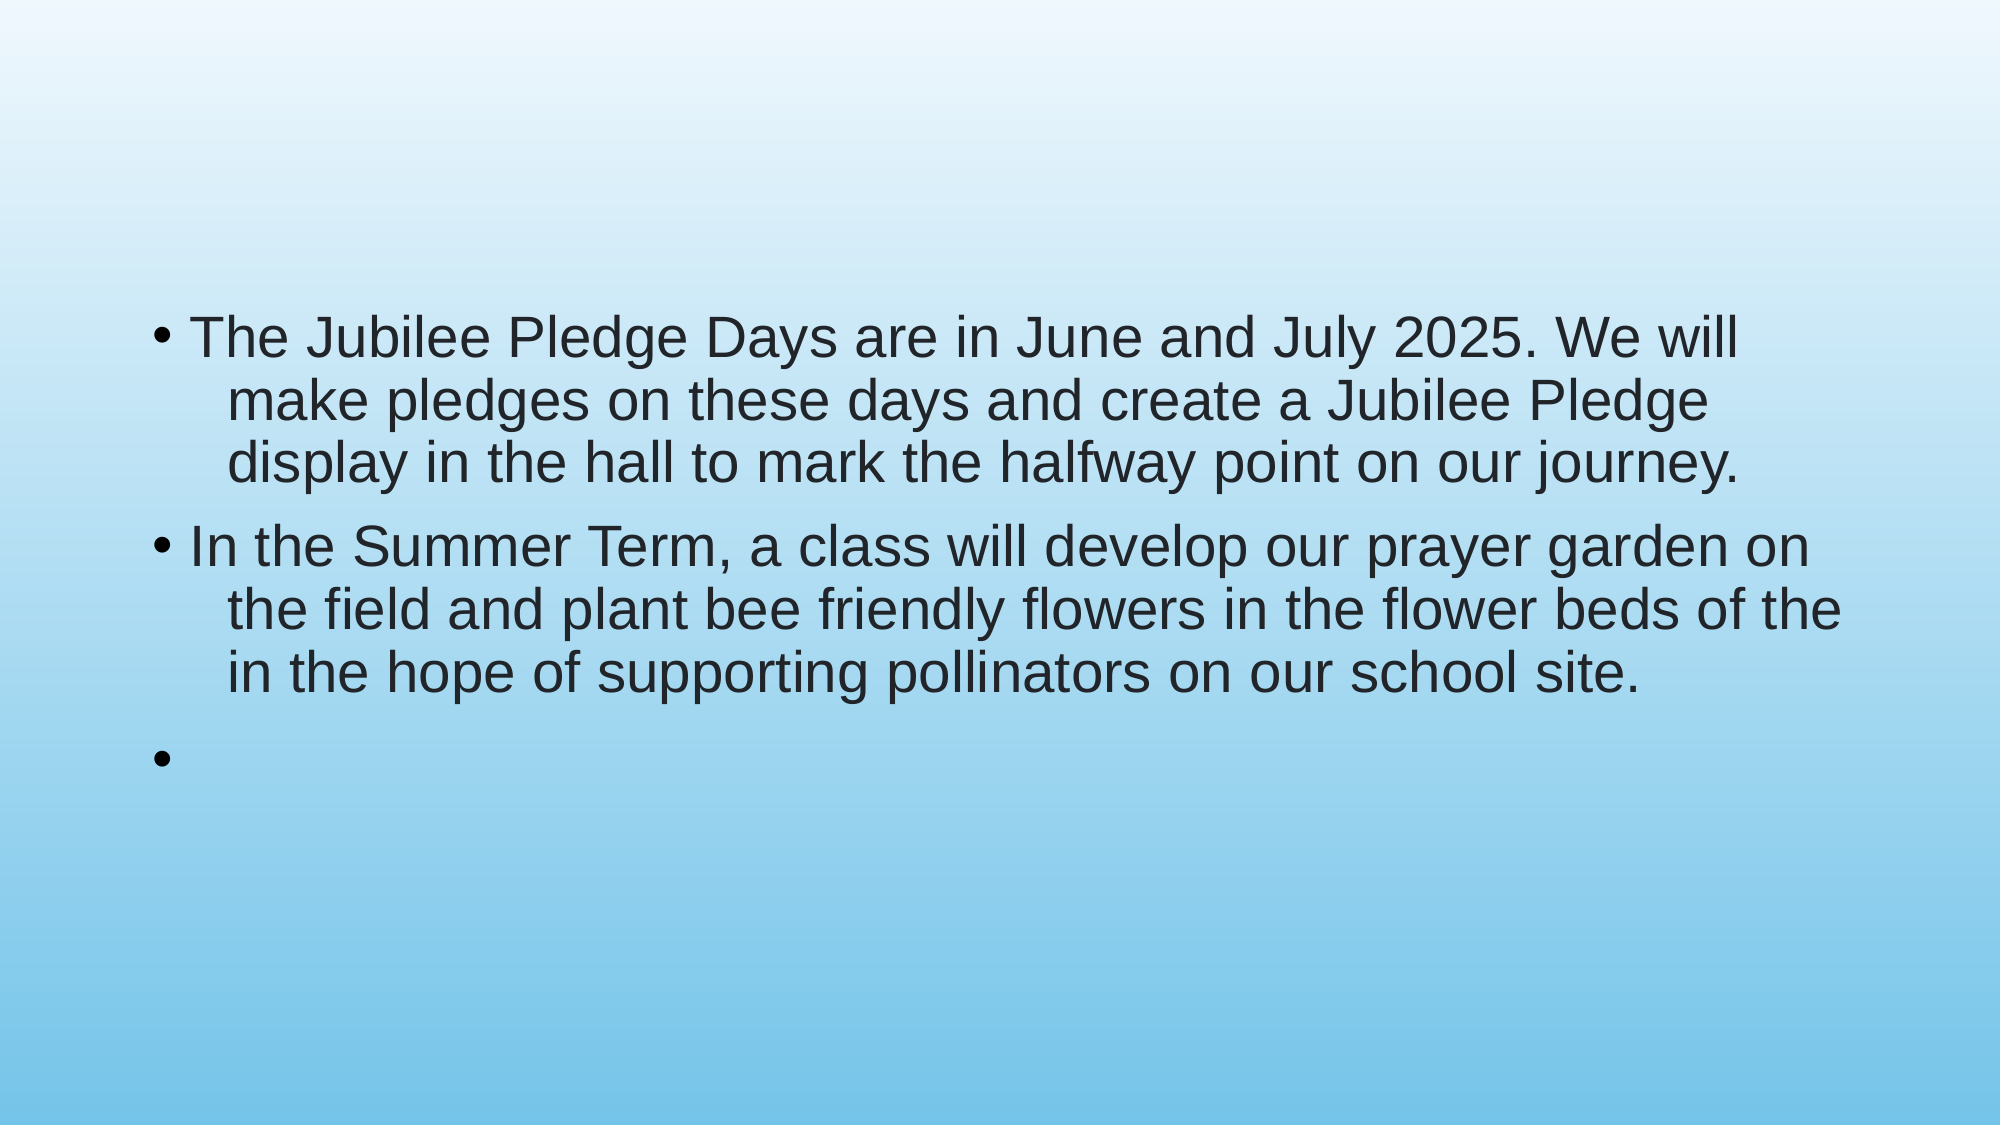

#
The Jubilee Pledge Days are in June and July 2025. We will make pledges on these days and create a Jubilee Pledge display in the hall to mark the halfway point on our journey.
In the Summer Term, a class will develop our prayer garden on the field and plant bee friendly flowers in the flower beds of the in the hope of supporting pollinators on our school site.